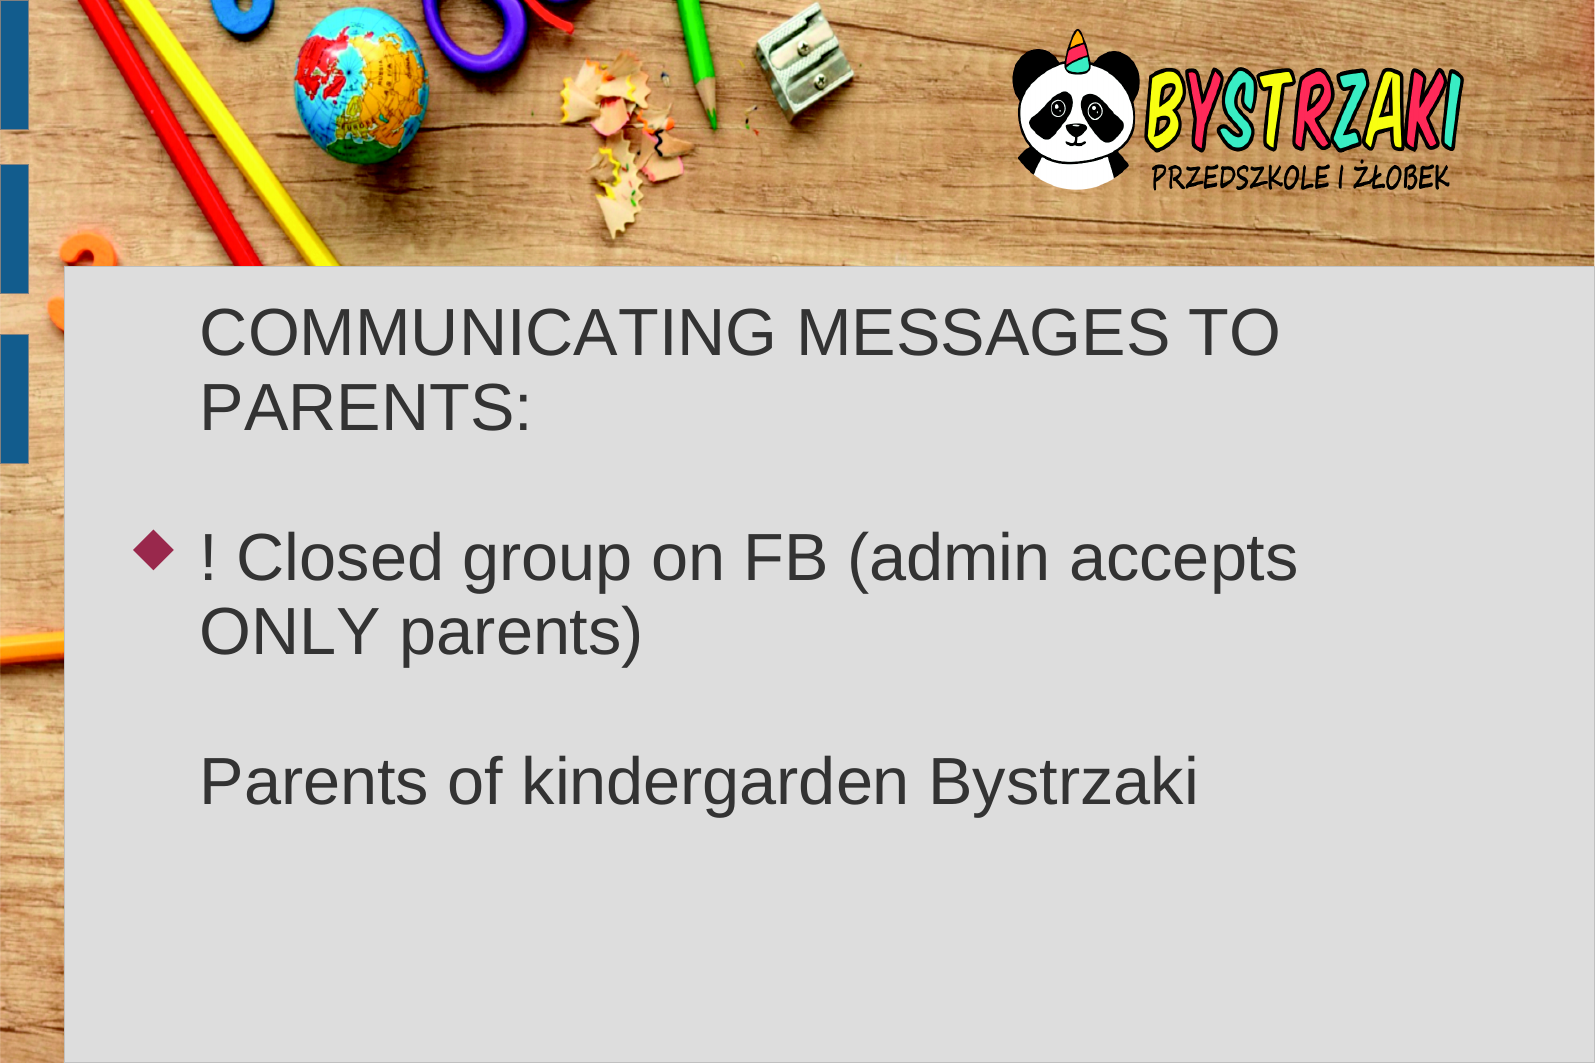

#
COMMUNICATING MESSAGES TO PARENTS:
! Closed group on FB (admin accepts ONLY parents)
Parents of kindergarden Bystrzaki